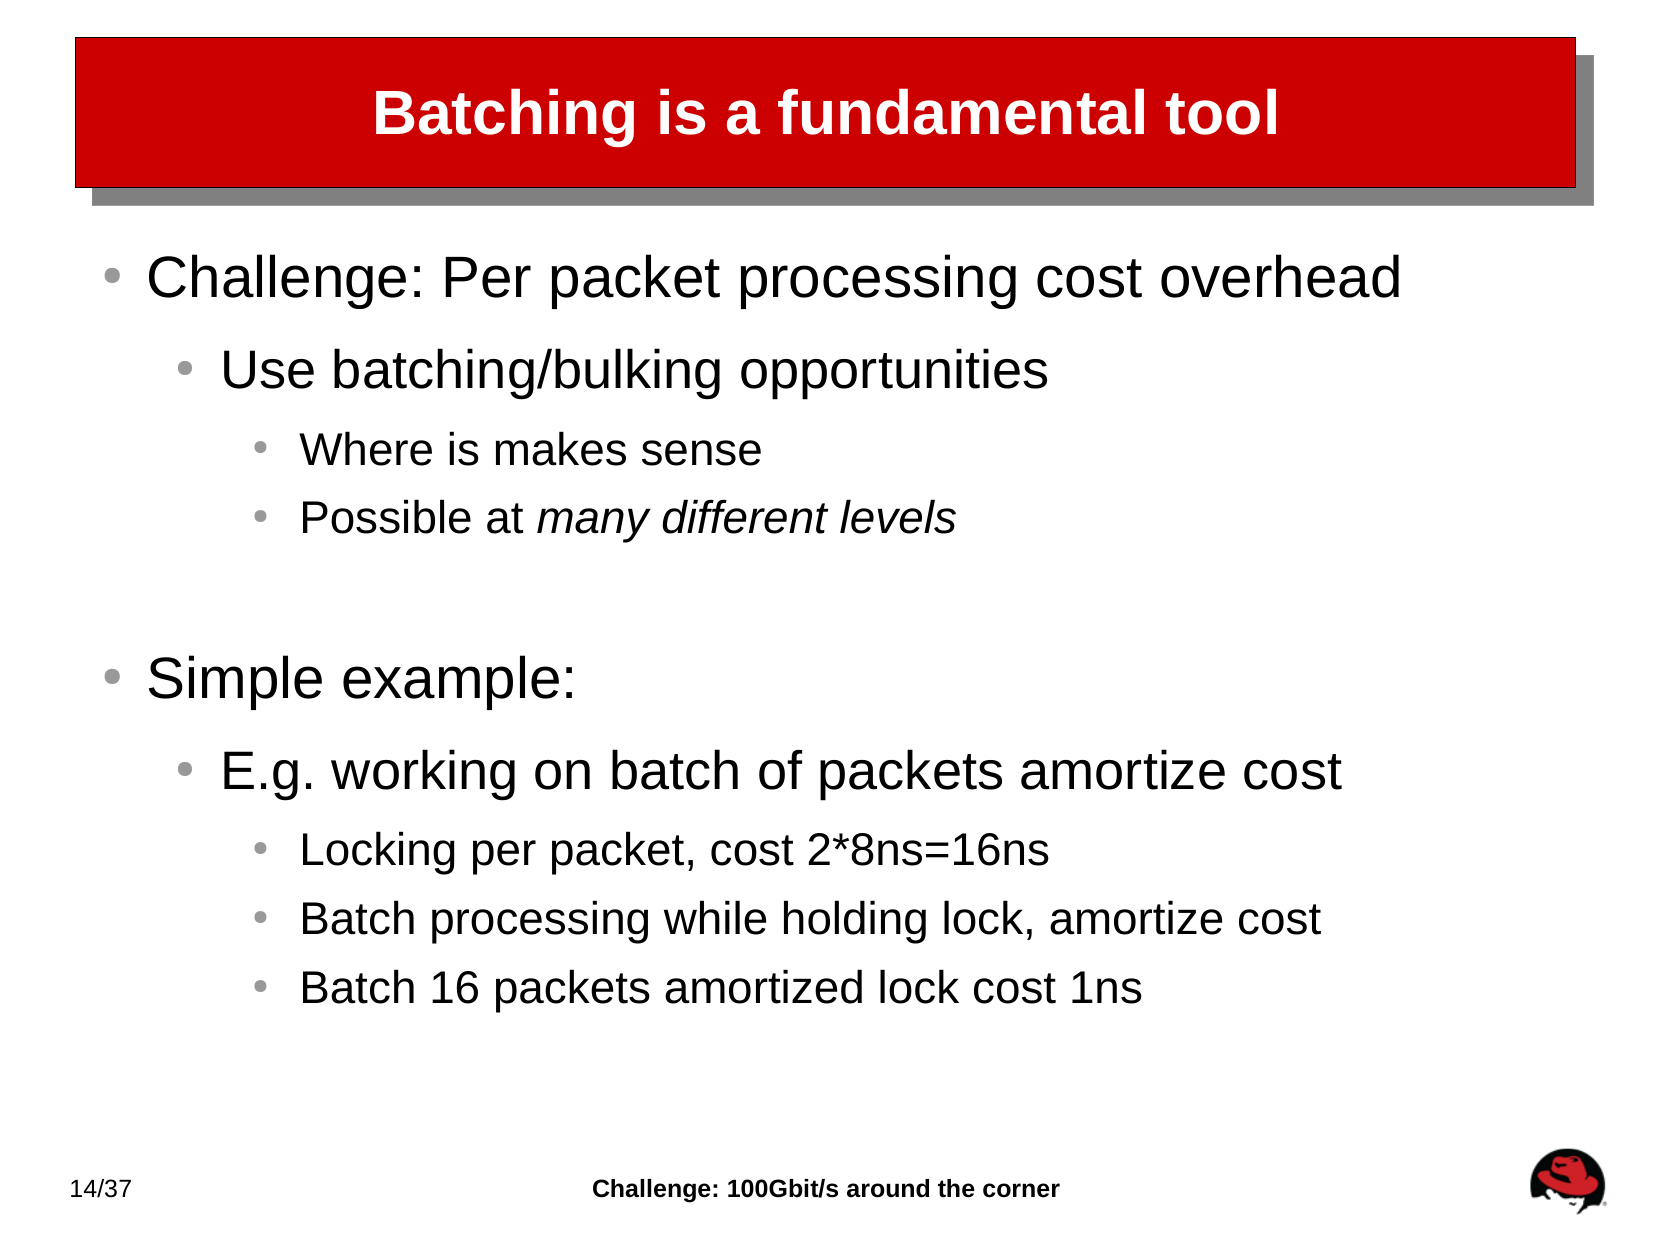

# Batching is a fundamental tool
Challenge: Per packet processing cost overhead
Use batching/bulking opportunities
Where is makes sense
Possible at many different levels
Simple example:
E.g. working on batch of packets amortize cost
Locking per packet, cost 2*8ns=16ns
Batch processing while holding lock, amortize cost
Batch 16 packets amortized lock cost 1ns